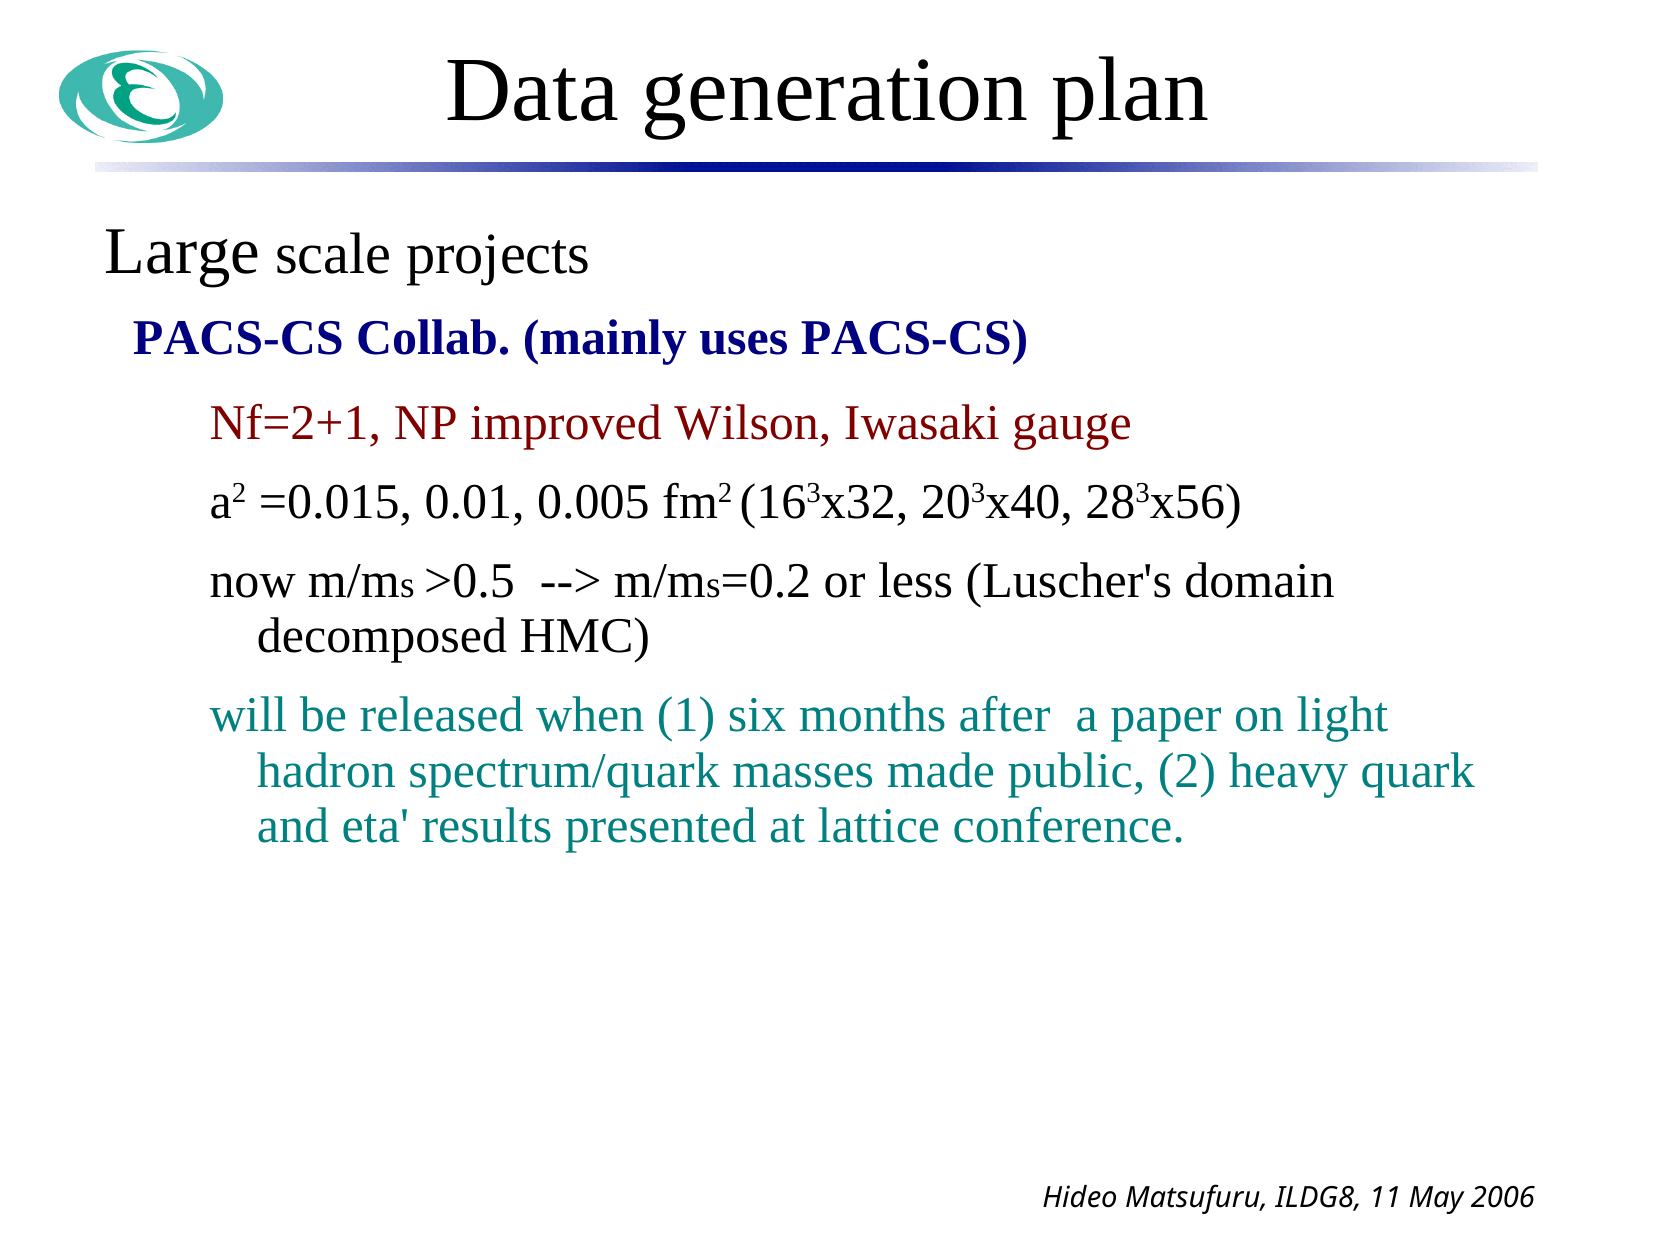

# Data generation plan
Large scale projects
PACS-CS Collab. (mainly uses PACS-CS)
Nf=2+1, NP improved Wilson, Iwasaki gauge
a2 =0.015, 0.01, 0.005 fm2 (163x32, 203x40, 283x56)
now m/ms >0.5 --> m/ms=0.2 or less (Luscher's domain decomposed HMC)
will be released when (1) six months after a paper on light hadron spectrum/quark masses made public, (2) heavy quark and eta' results presented at lattice conference.